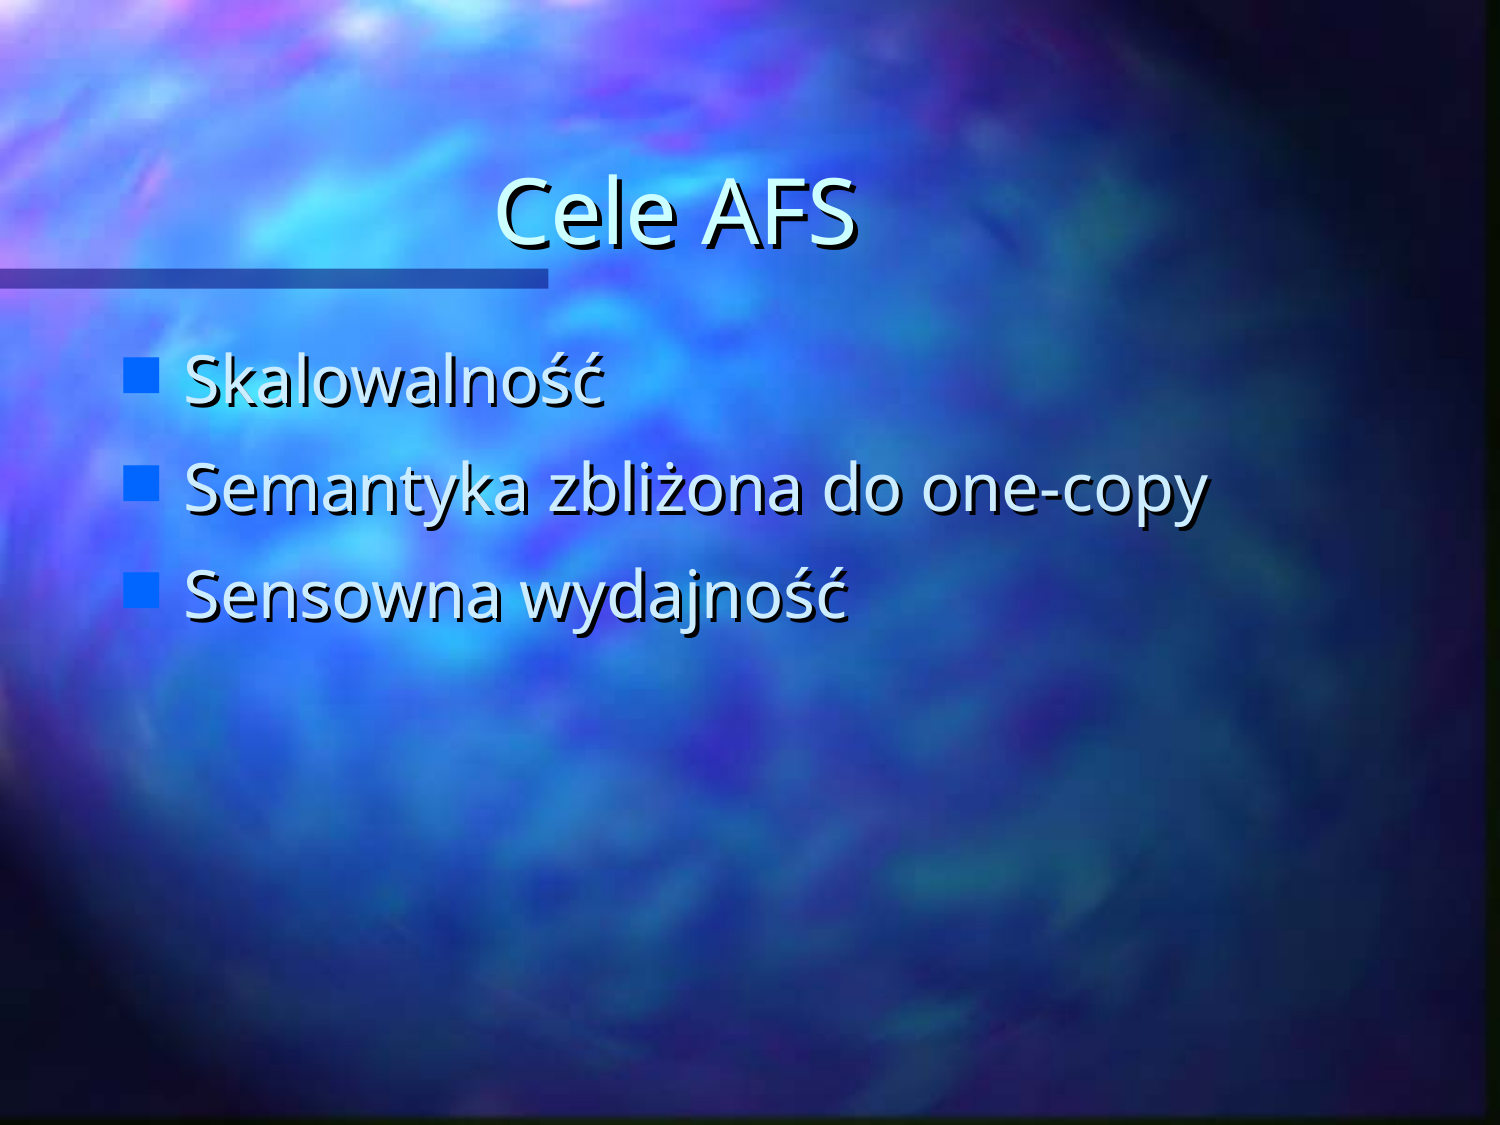

# Cele AFS
Skalowalność
Semantyka zbliżona do one-copy
Sensowna wydajność